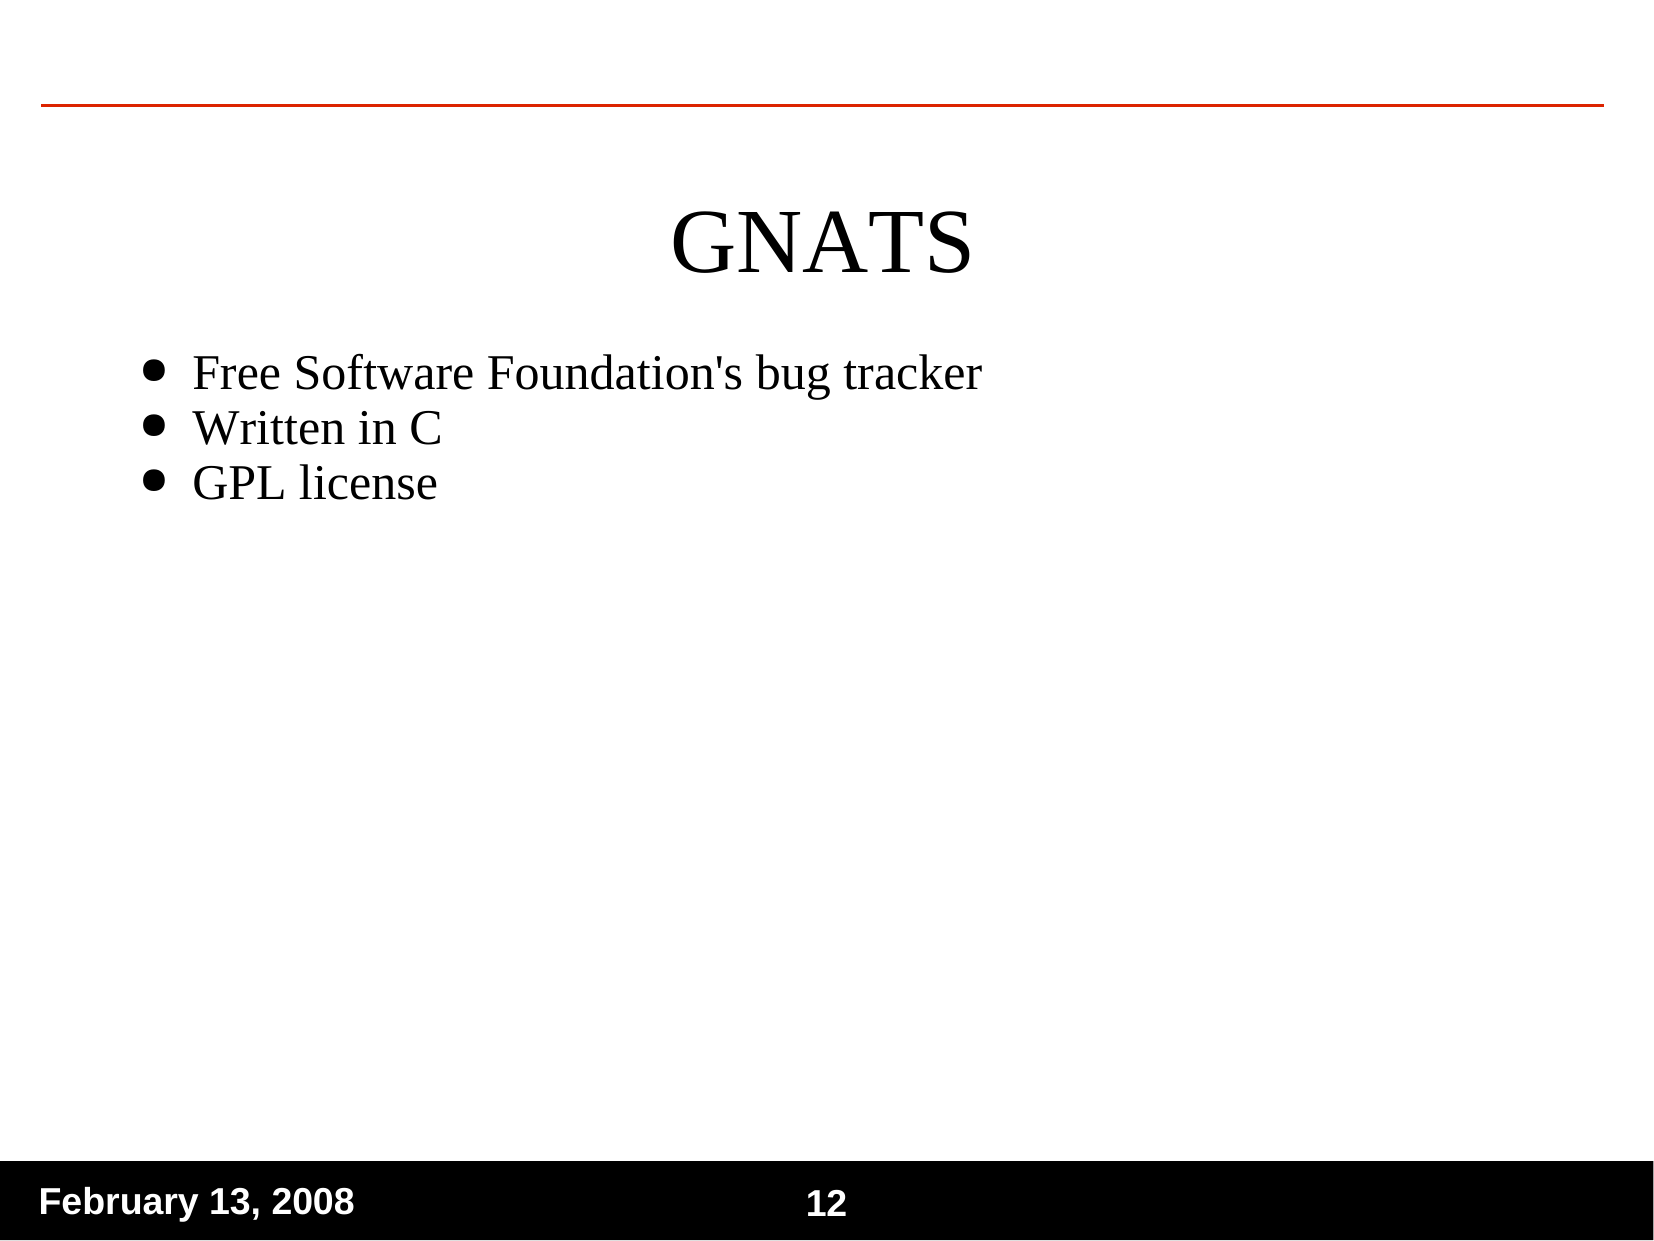

# GNATS
Free Software Foundation's bug tracker
Written in C
GPL license